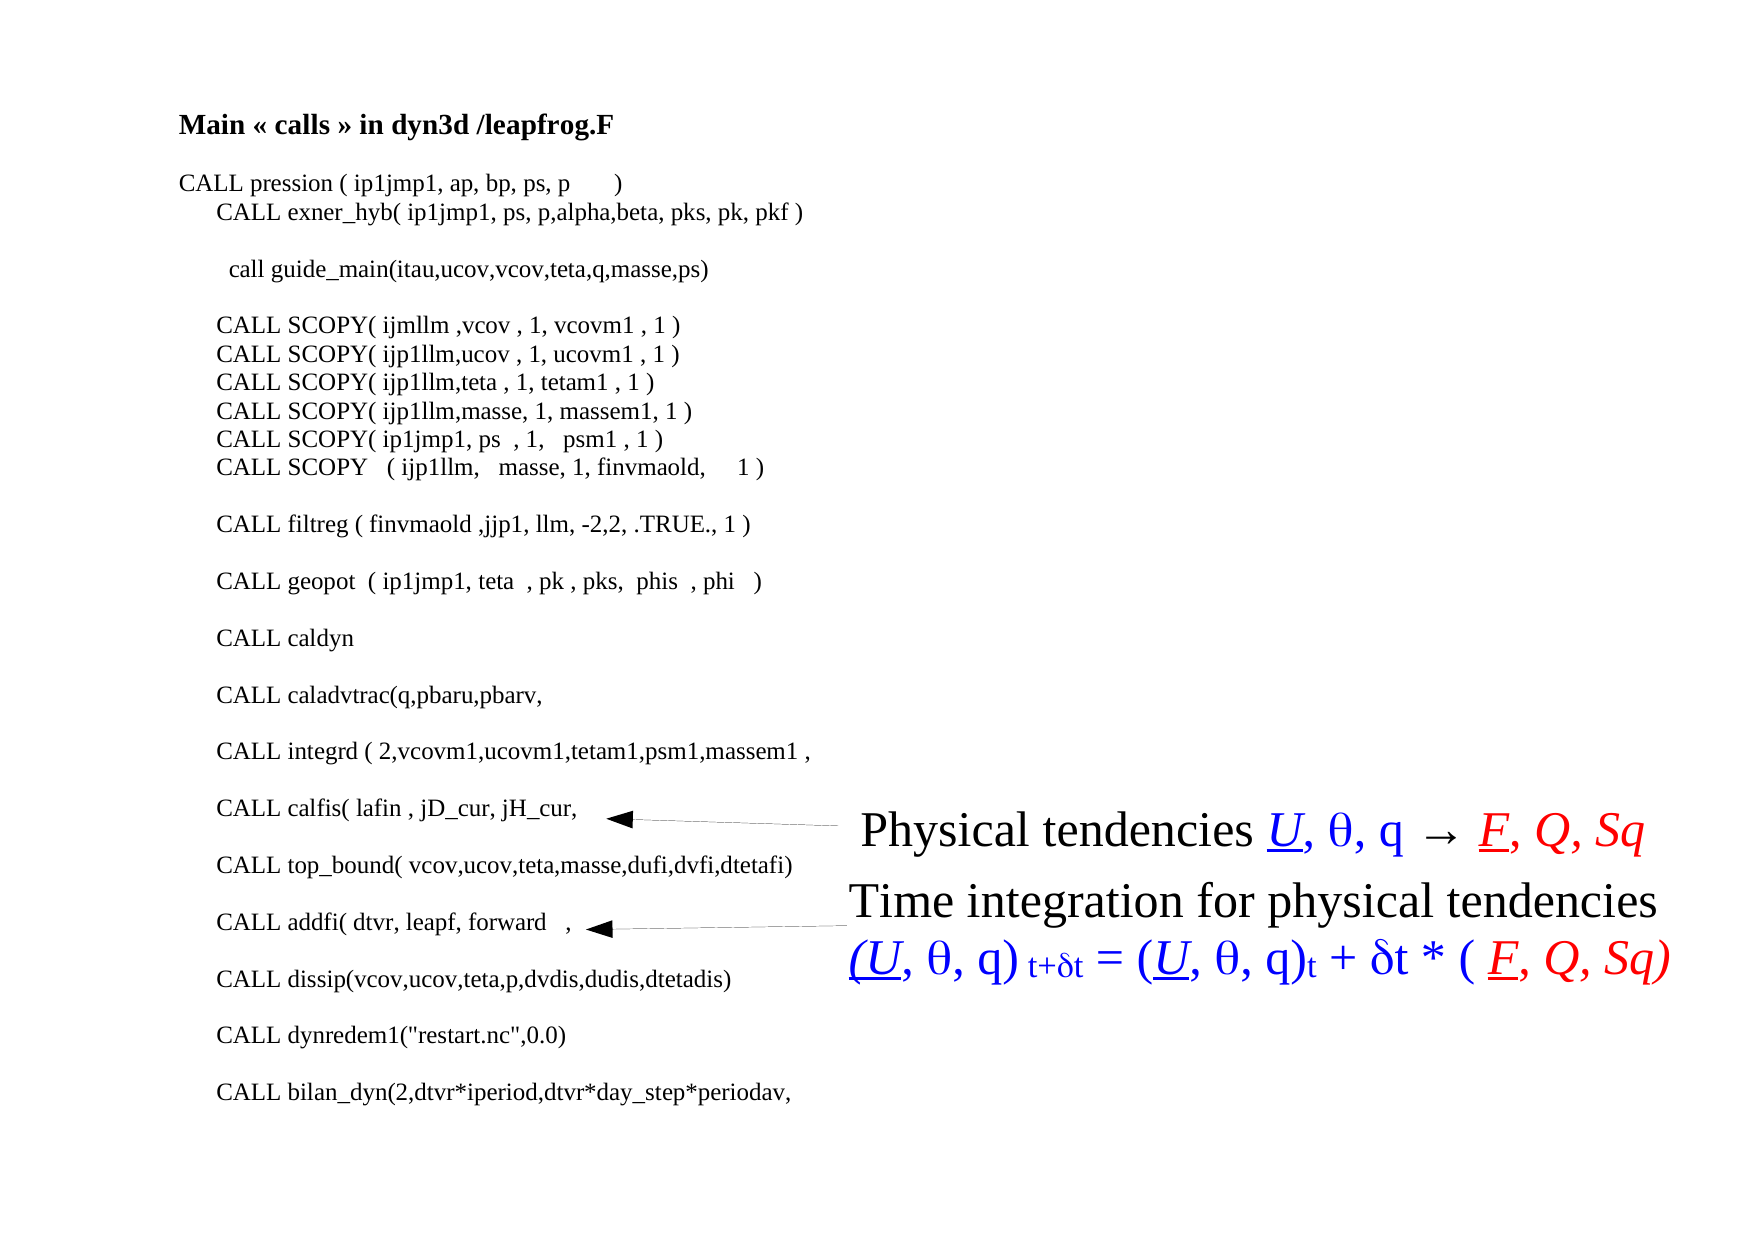

Main « calls » in dyn3d /leapfrog.F
CALL pression ( ip1jmp1, ap, bp, ps, p )
 CALL exner_hyb( ip1jmp1, ps, p,alpha,beta, pks, pk, pkf )
 call guide_main(itau,ucov,vcov,teta,q,masse,ps)
 CALL SCOPY( ijmllm ,vcov , 1, vcovm1 , 1 )
 CALL SCOPY( ijp1llm,ucov , 1, ucovm1 , 1 )
 CALL SCOPY( ijp1llm,teta , 1, tetam1 , 1 )
 CALL SCOPY( ijp1llm,masse, 1, massem1, 1 )
 CALL SCOPY( ip1jmp1, ps , 1, psm1 , 1 )
 CALL SCOPY ( ijp1llm, masse, 1, finvmaold, 1 )
 CALL filtreg ( finvmaold ,jjp1, llm, -2,2, .TRUE., 1 )
 CALL geopot ( ip1jmp1, teta , pk , pks, phis , phi )
 CALL caldyn
 CALL caladvtrac(q,pbaru,pbarv,
 CALL integrd ( 2,vcovm1,ucovm1,tetam1,psm1,massem1 ,
 CALL calfis( lafin , jD_cur, jH_cur,
 CALL top_bound( vcov,ucov,teta,masse,dufi,dvfi,dtetafi)
 CALL addfi( dtvr, leapf, forward ,
 CALL dissip(vcov,ucov,teta,p,dvdis,dudis,dtetadis)
 CALL dynredem1("restart.nc",0.0)
 CALL bilan_dyn(2,dtvr*iperiod,dtvr*day_step*periodav,
Physical tendencies U, q, q → F, Q, Sq
Time integration for physical tendencies
(U, q, q) t+dt = (U, q, q)t + dt * ( F, Q, Sq)